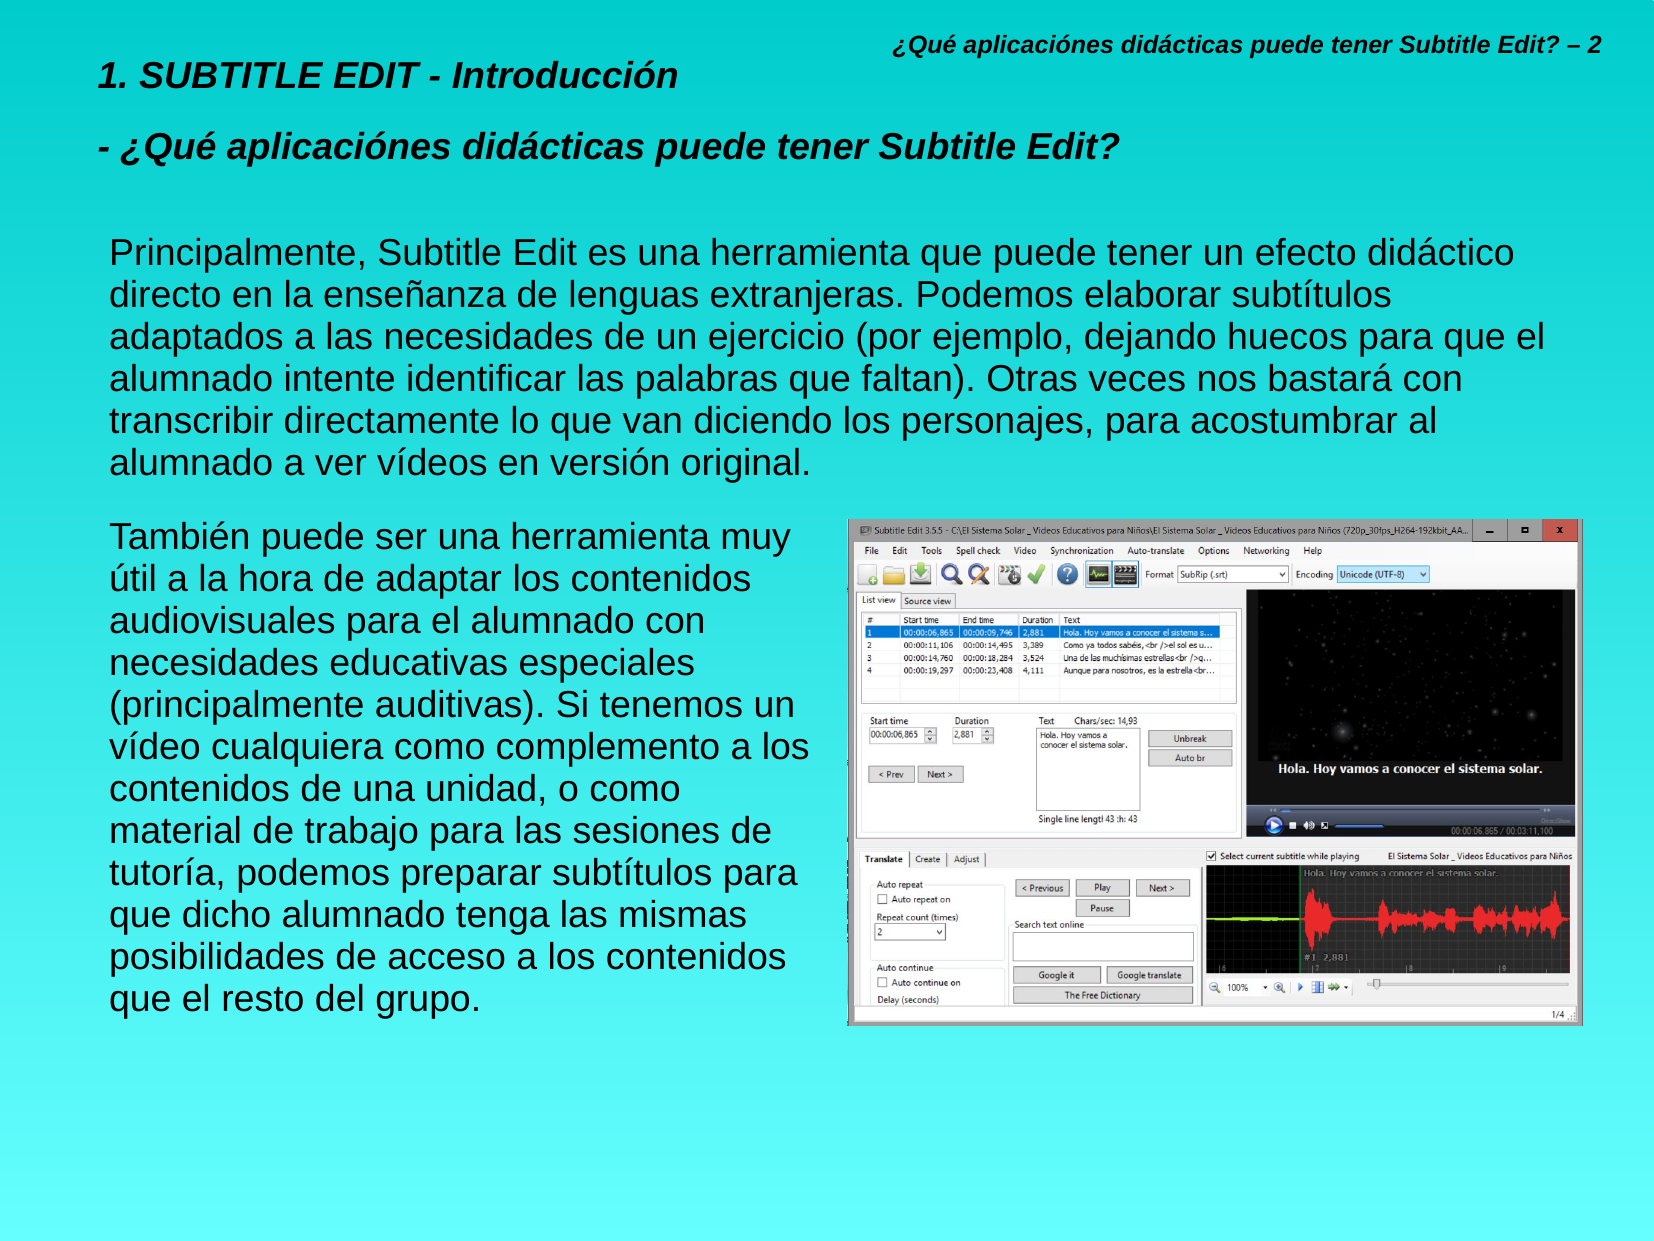

¿Qué aplicaciónes didácticas puede tener Subtitle Edit? – 2
1. SUBTITLE EDIT - Introducción
- ¿Qué aplicaciónes didácticas puede tener Subtitle Edit?
Principalmente, Subtitle Edit es una herramienta que puede tener un efecto didáctico directo en la enseñanza de lenguas extranjeras. Podemos elaborar subtítulos adaptados a las necesidades de un ejercicio (por ejemplo, dejando huecos para que el alumnado intente identificar las palabras que faltan). Otras veces nos bastará con transcribir directamente lo que van diciendo los personajes, para acostumbrar al alumnado a ver vídeos en versión original.
También puede ser una herramienta muy útil a la hora de adaptar los contenidos audiovisuales para el alumnado con necesidades educativas especiales (principalmente auditivas). Si tenemos un vídeo cualquiera como complemento a los contenidos de una unidad, o como material de trabajo para las sesiones de tutoría, podemos preparar subtítulos para que dicho alumnado tenga las mismas posibilidades de acceso a los contenidos que el resto del grupo.